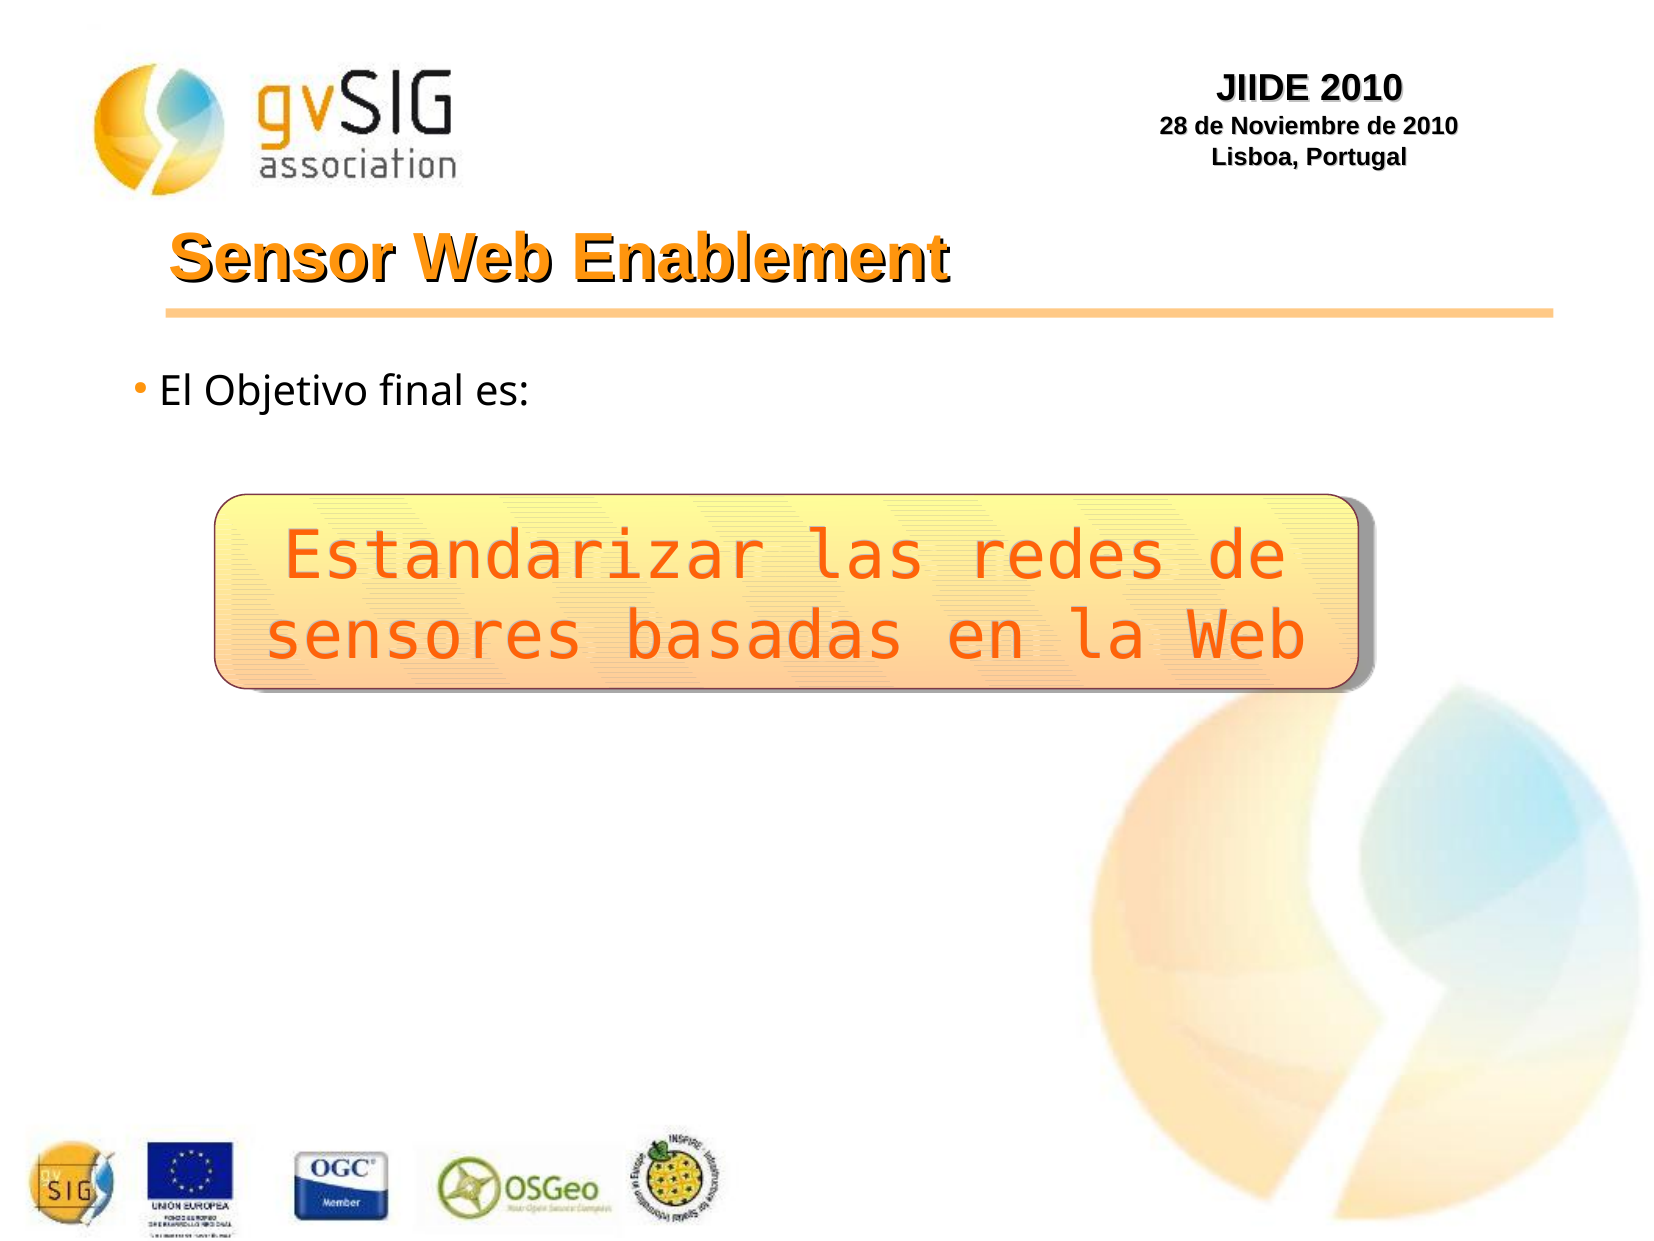

Sensor Web Enablement
 El Objetivo final es:
Estandarizar las redes de sensores basadas en la Web